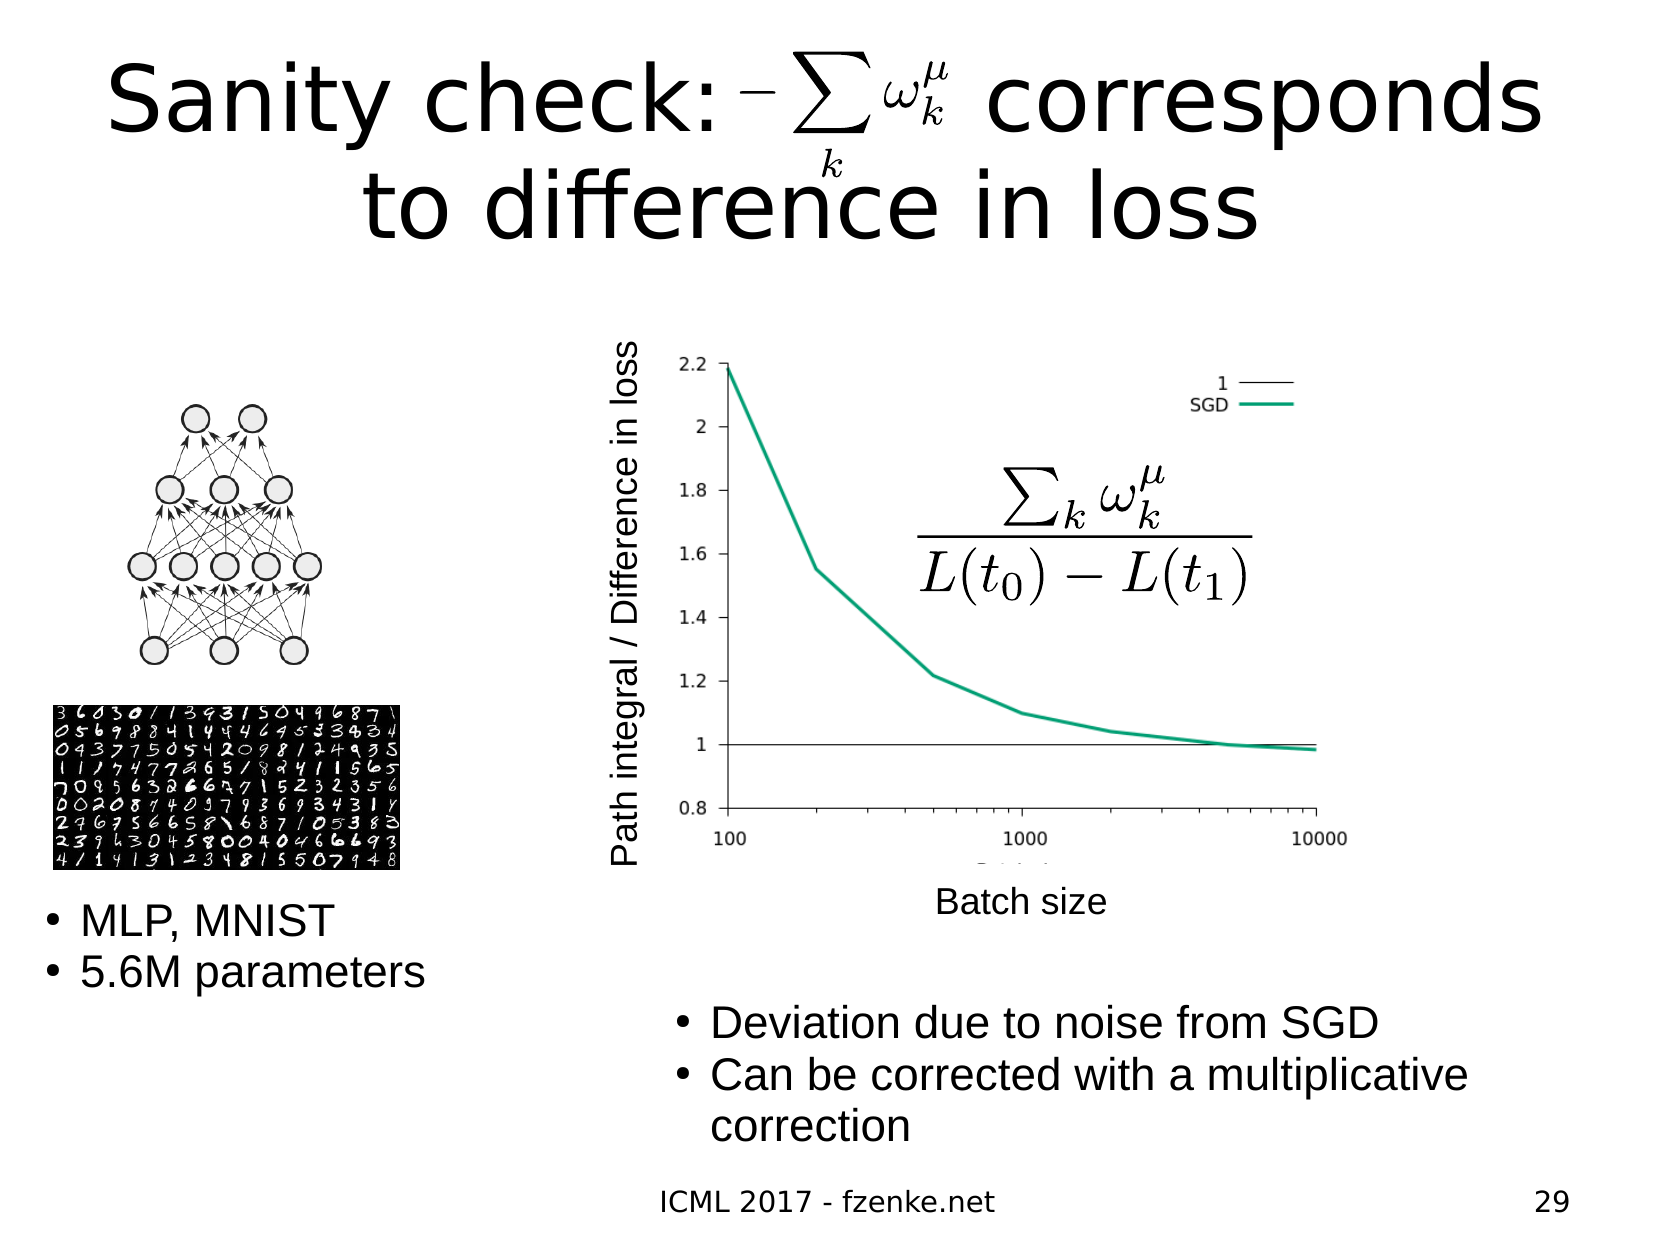

# Sanity check: corresponds to difference in loss
Path integral / Difference in loss
Batch size
MLP, MNIST
5.6M parameters
Deviation due to noise from SGD
Can be corrected with a multiplicative correction
ICML 2017 - fzenke.net
29